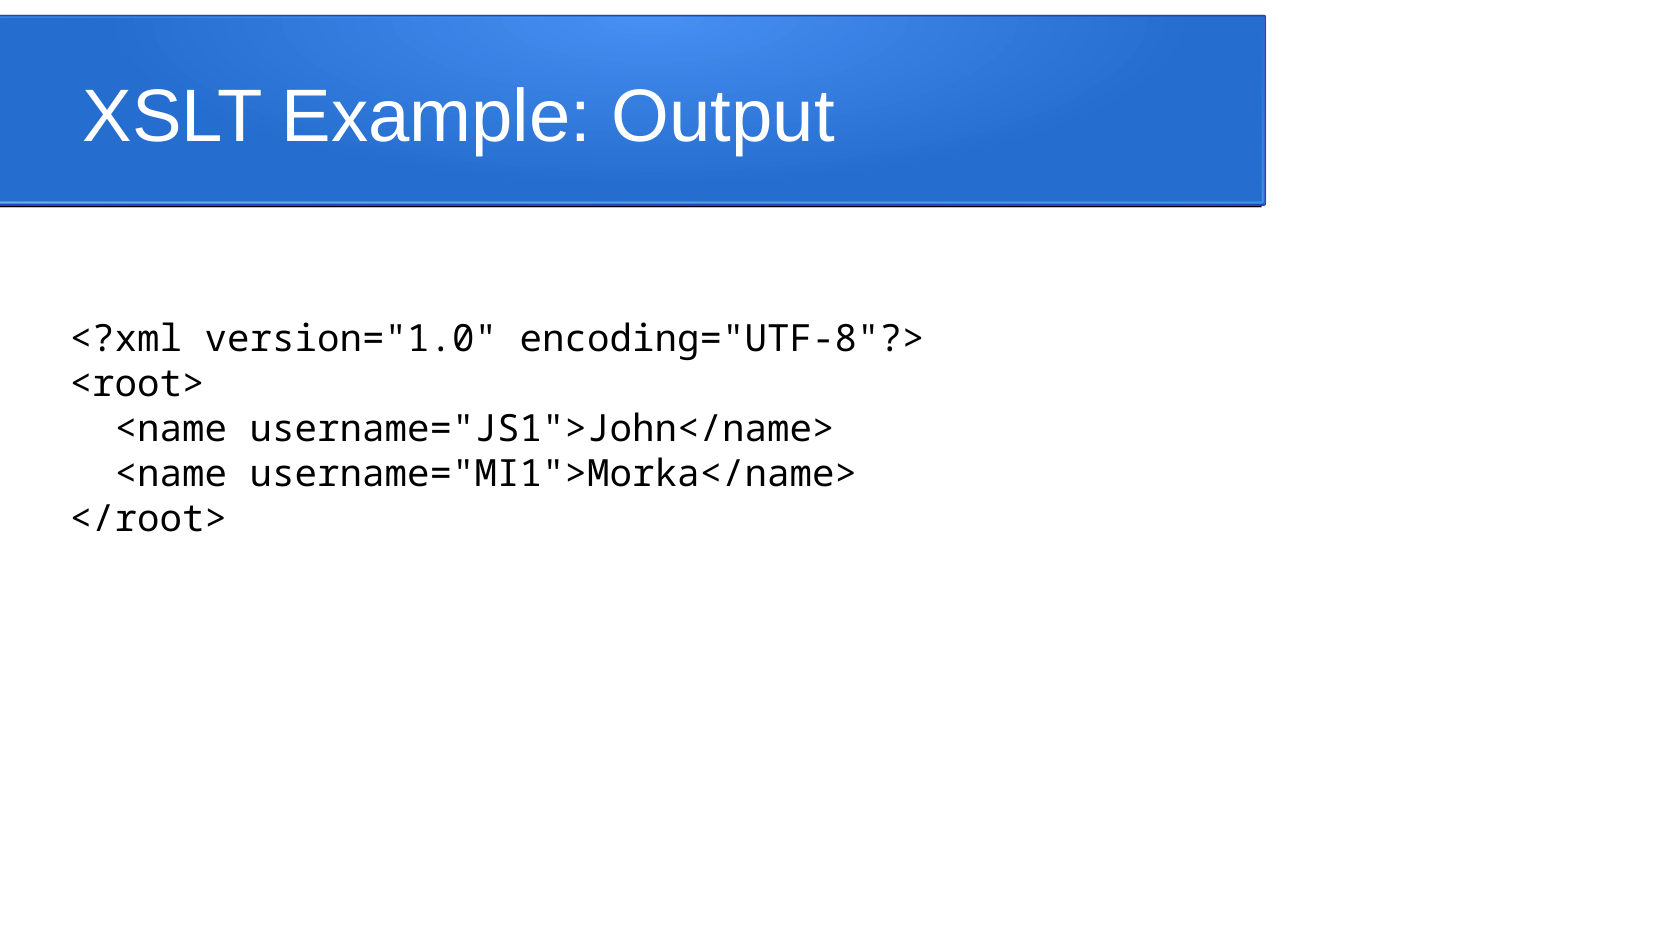

XSLT Example: Output
<?xml version="1.0" encoding="UTF-8"?>
<root>
 <name username="JS1">John</name>
 <name username="MI1">Morka</name>
</root>